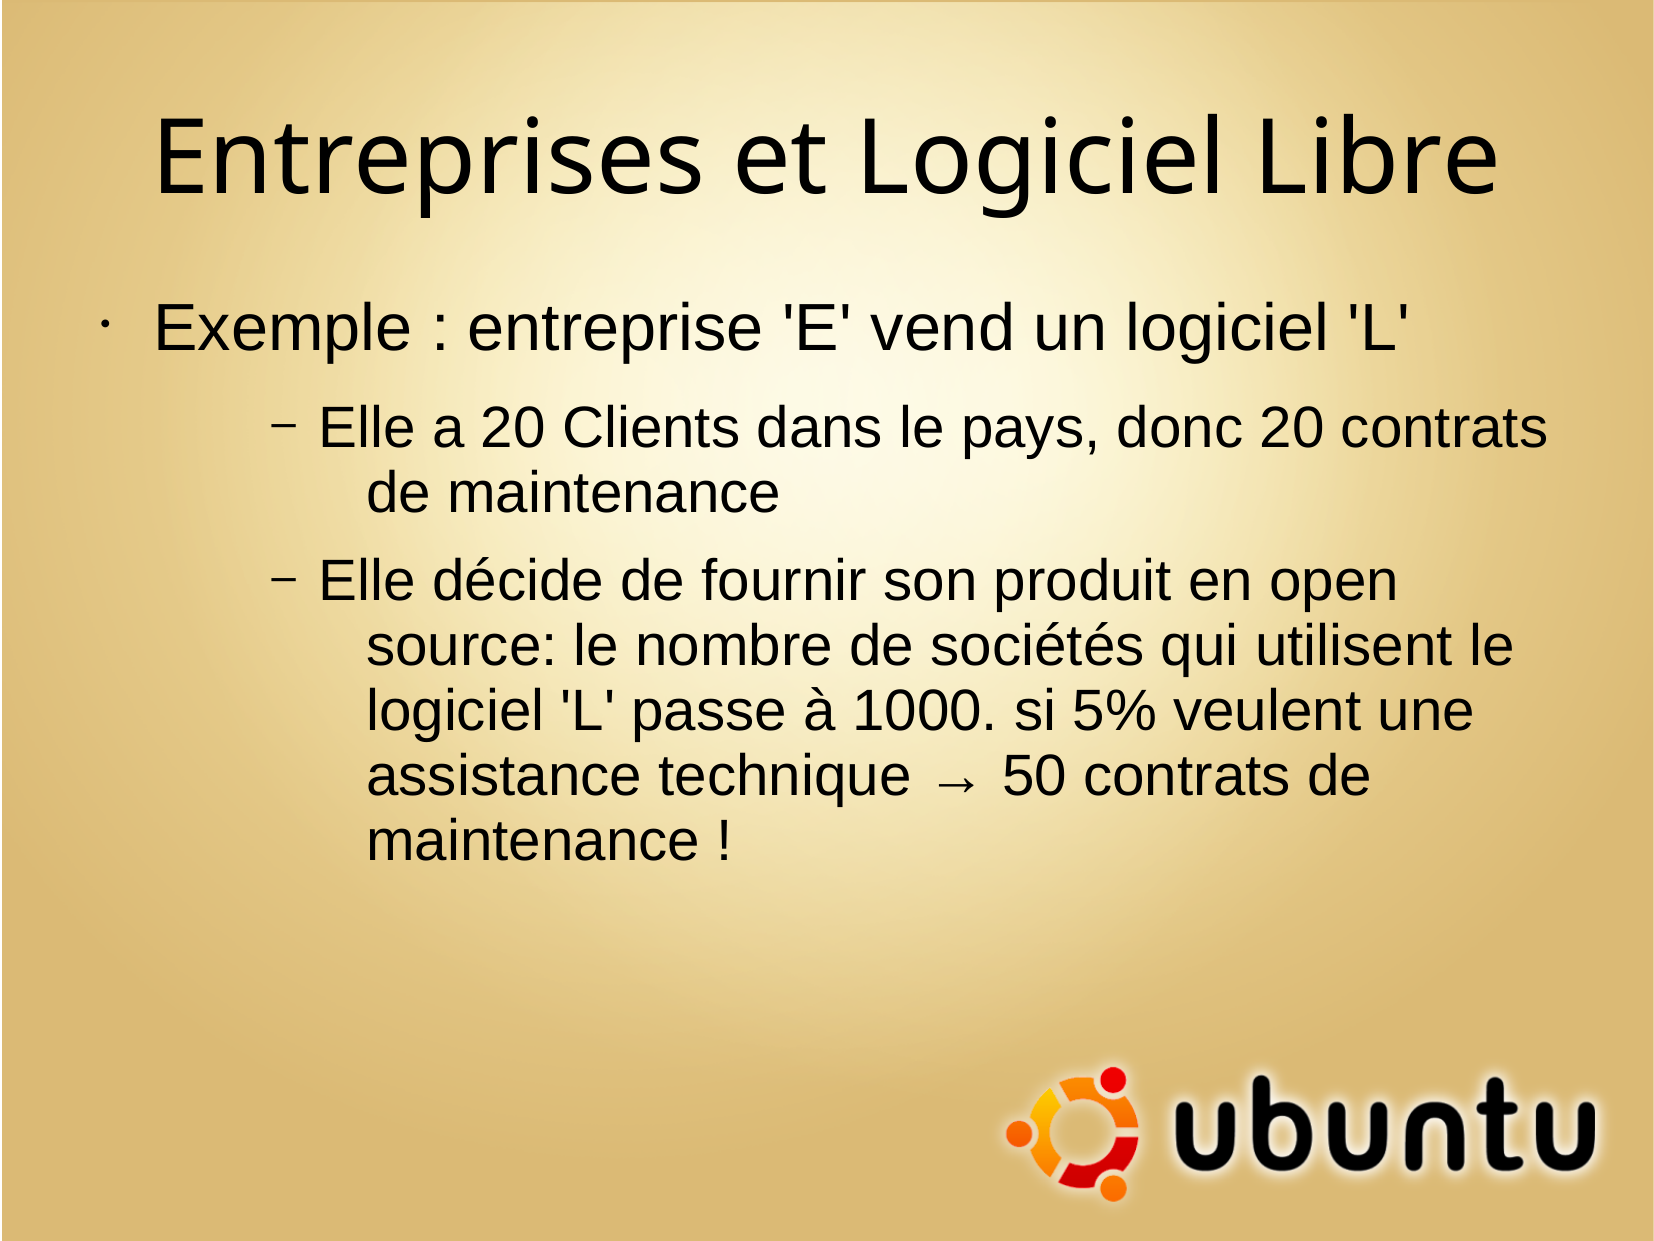

# Entreprises et Logiciel Libre
Exemple : entreprise 'E' vend un logiciel 'L'
Elle a 20 Clients dans le pays, donc 20 contrats de maintenance
Elle décide de fournir son produit en open source: le nombre de sociétés qui utilisent le logiciel 'L' passe à 1000. si 5% veulent une assistance technique → 50 contrats de maintenance !